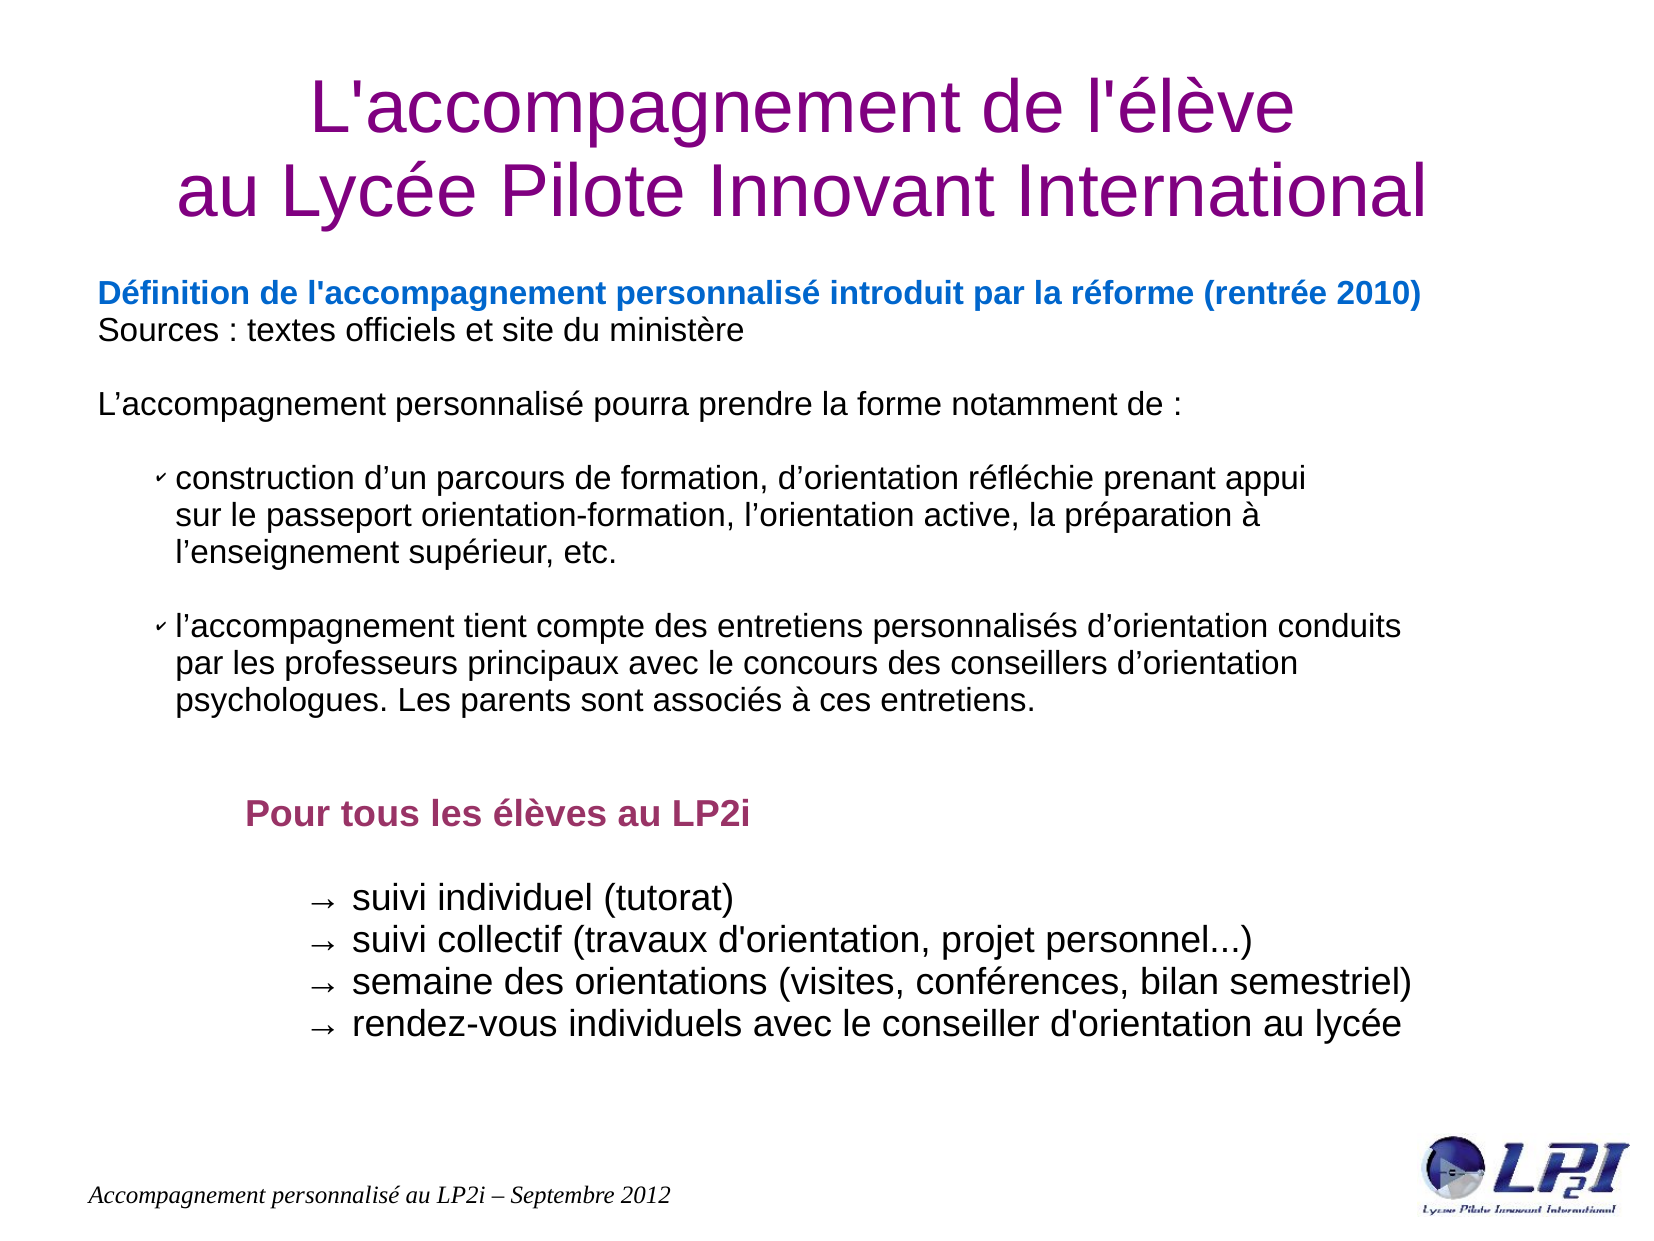

# L'accompagnement de l'élève au Lycée Pilote Innovant International
Définition de l'accompagnement personnalisé introduit par la réforme (rentrée 2010)
Sources : textes officiels et site du ministère
L’accompagnement personnalisé pourra prendre la forme notamment de :
 construction d’un parcours de formation, d’orientation réfléchie prenant appui
 sur le passeport orientation-formation, l’orientation active, la préparation à
 l’enseignement supérieur, etc.
 l’accompagnement tient compte des entretiens personnalisés d’orientation conduits
 par les professeurs principaux avec le concours des conseillers d’orientation
 psychologues. Les parents sont associés à ces entretiens.
Pour tous les élèves au LP2i
→ suivi individuel (tutorat)
→ suivi collectif (travaux d'orientation, projet personnel...)
→ semaine des orientations (visites, conférences, bilan semestriel)
→ rendez-vous individuels avec le conseiller d'orientation au lycée